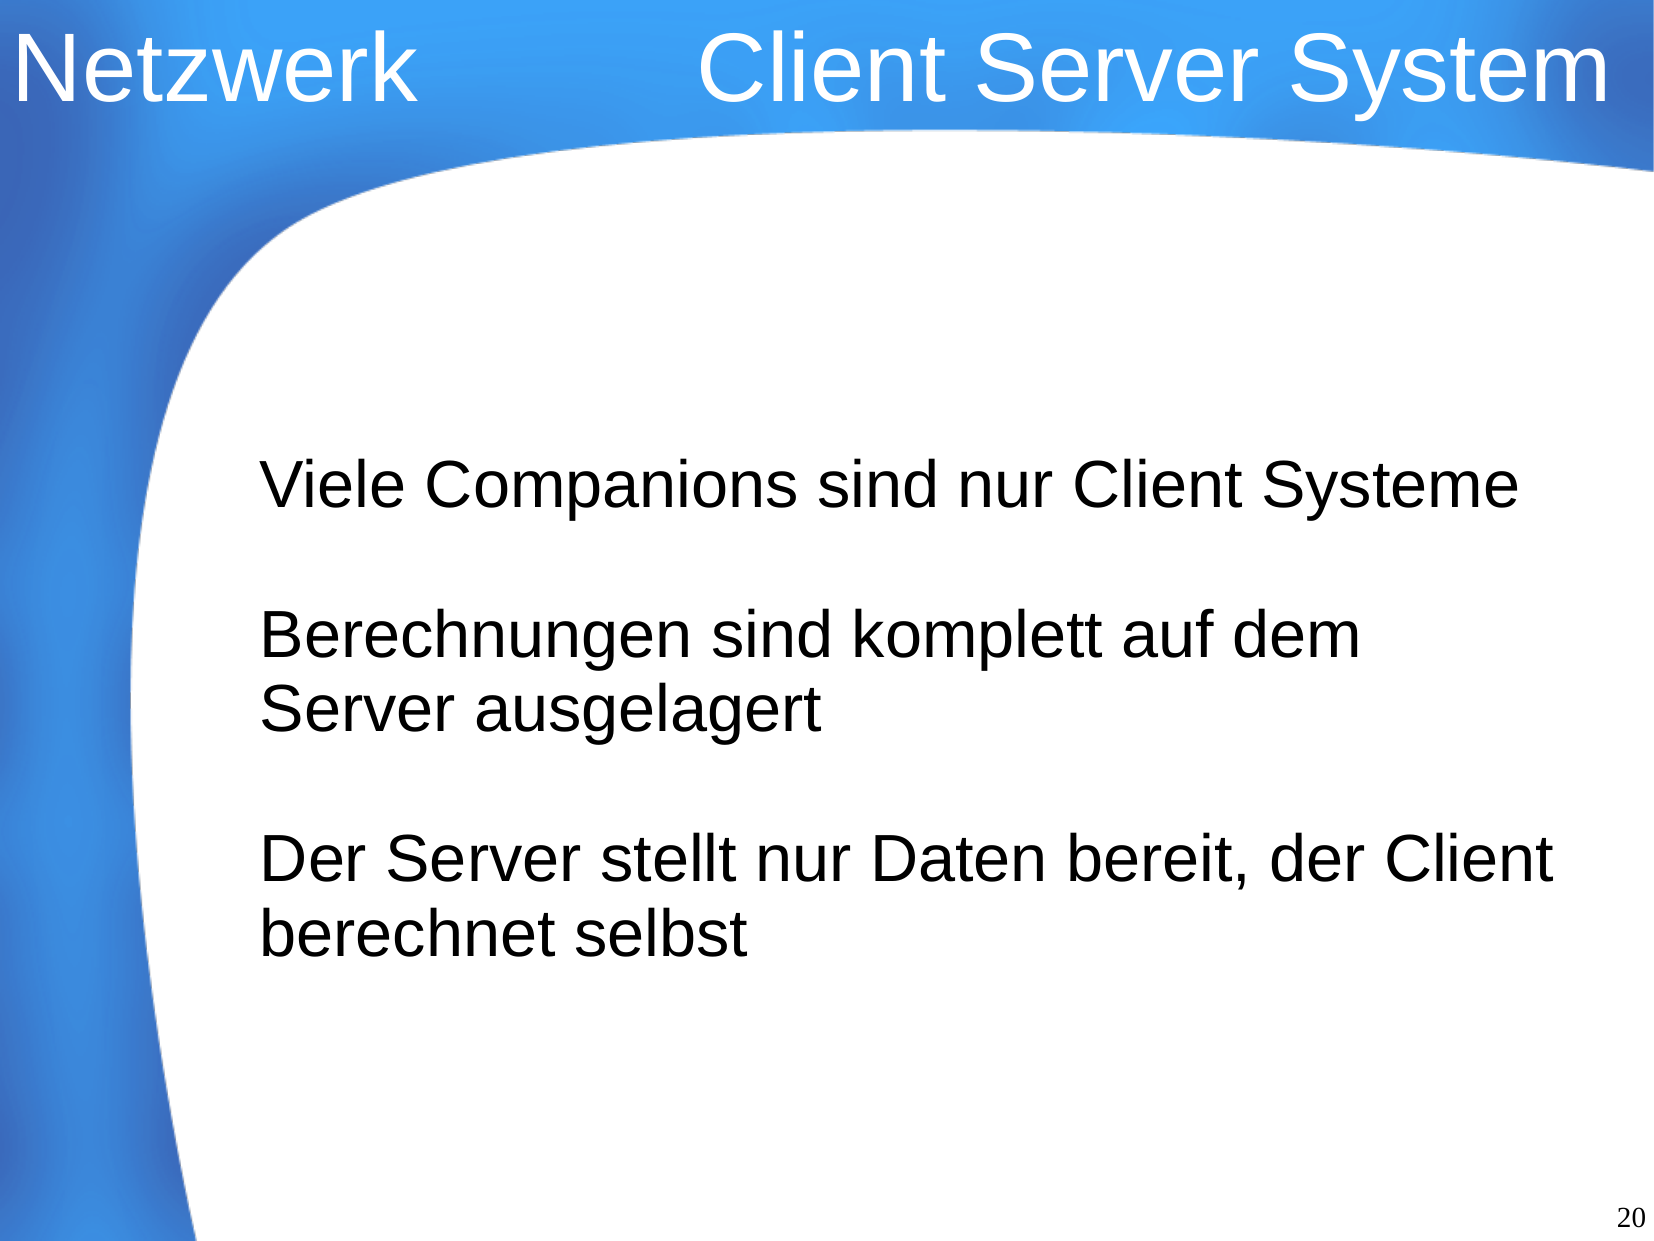

Netzwerk
# Client Server System
Viele Companions sind nur Client Systeme
Berechnungen sind komplett auf dem Server ausgelagert
Der Server stellt nur Daten bereit, der Client berechnet selbst
20